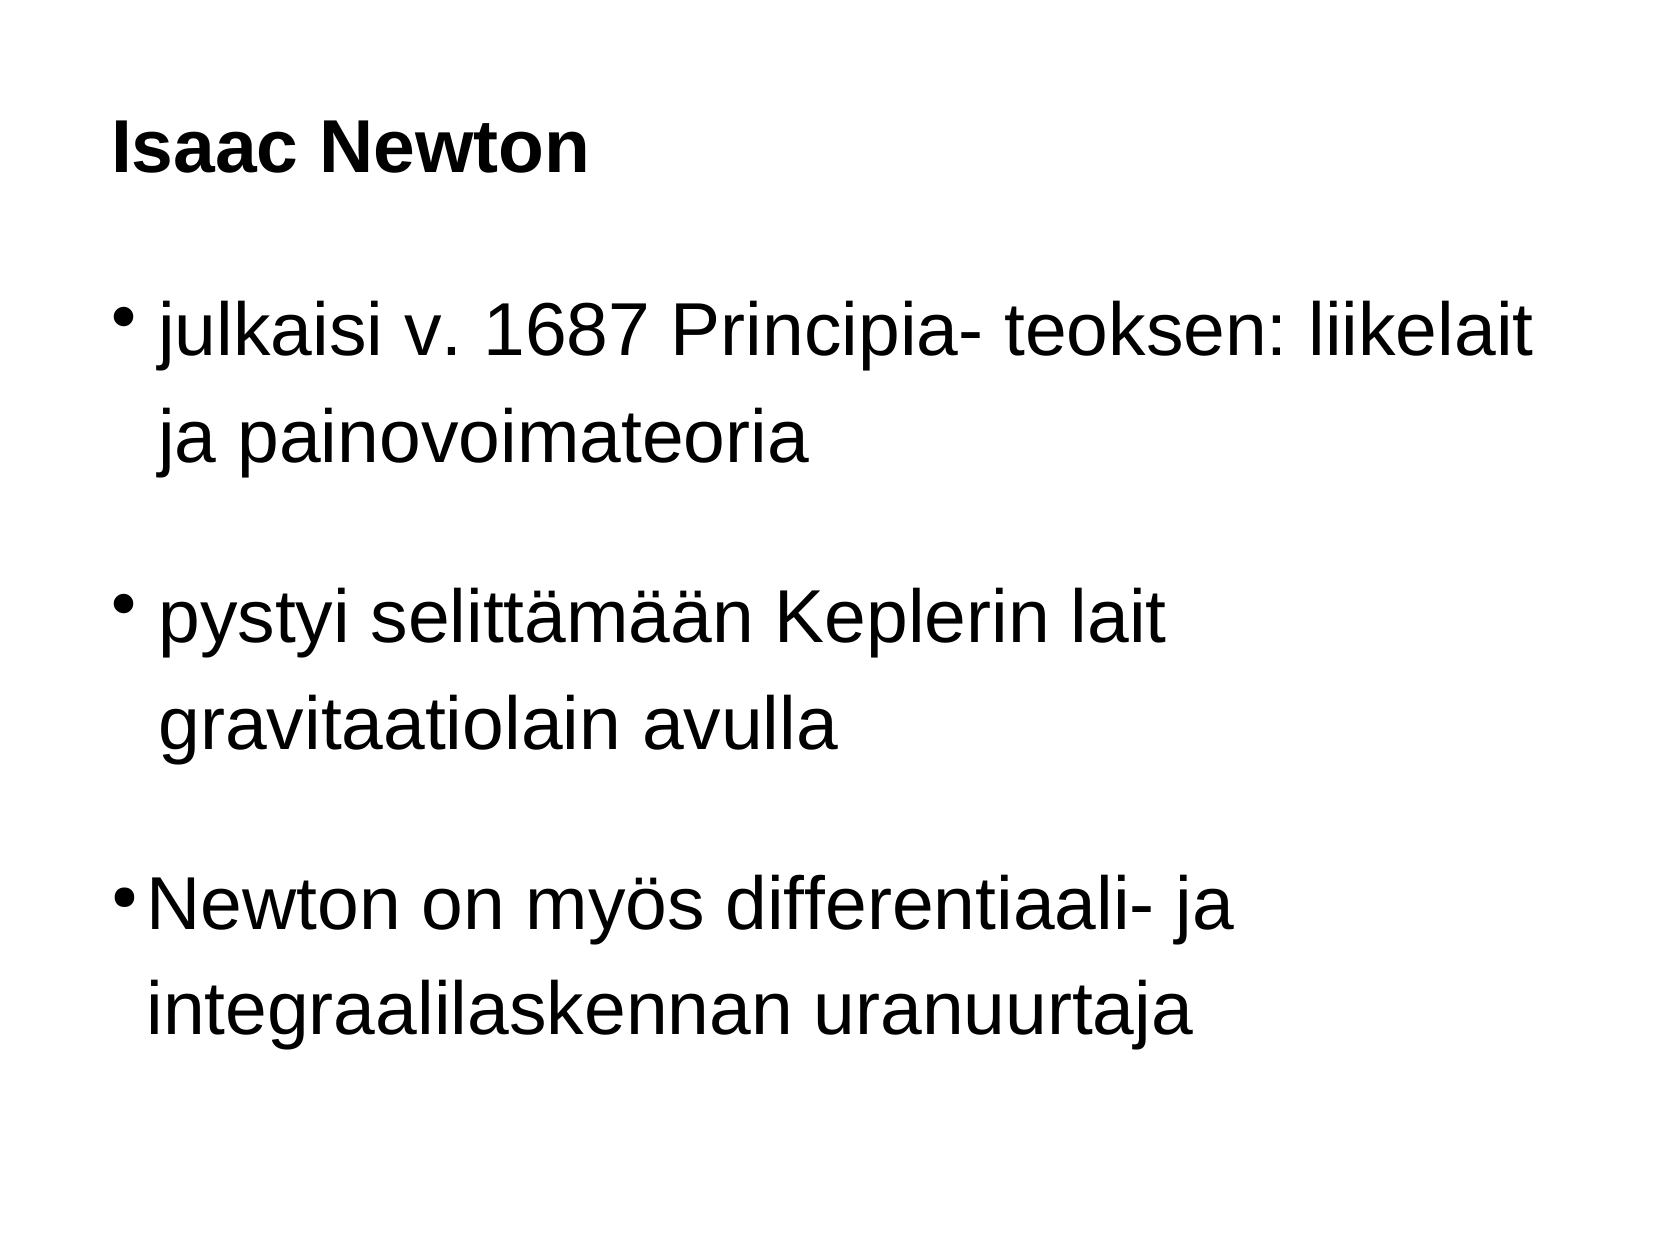

Isaac Newton
 julkaisi v. 1687 Principia- teoksen: liikelait
 ja painovoimateoria
 pystyi selittämään Keplerin lait
 gravitaatiolain avulla
Newton on myös differentiaali- ja integraalilaskennan uranuurtaja